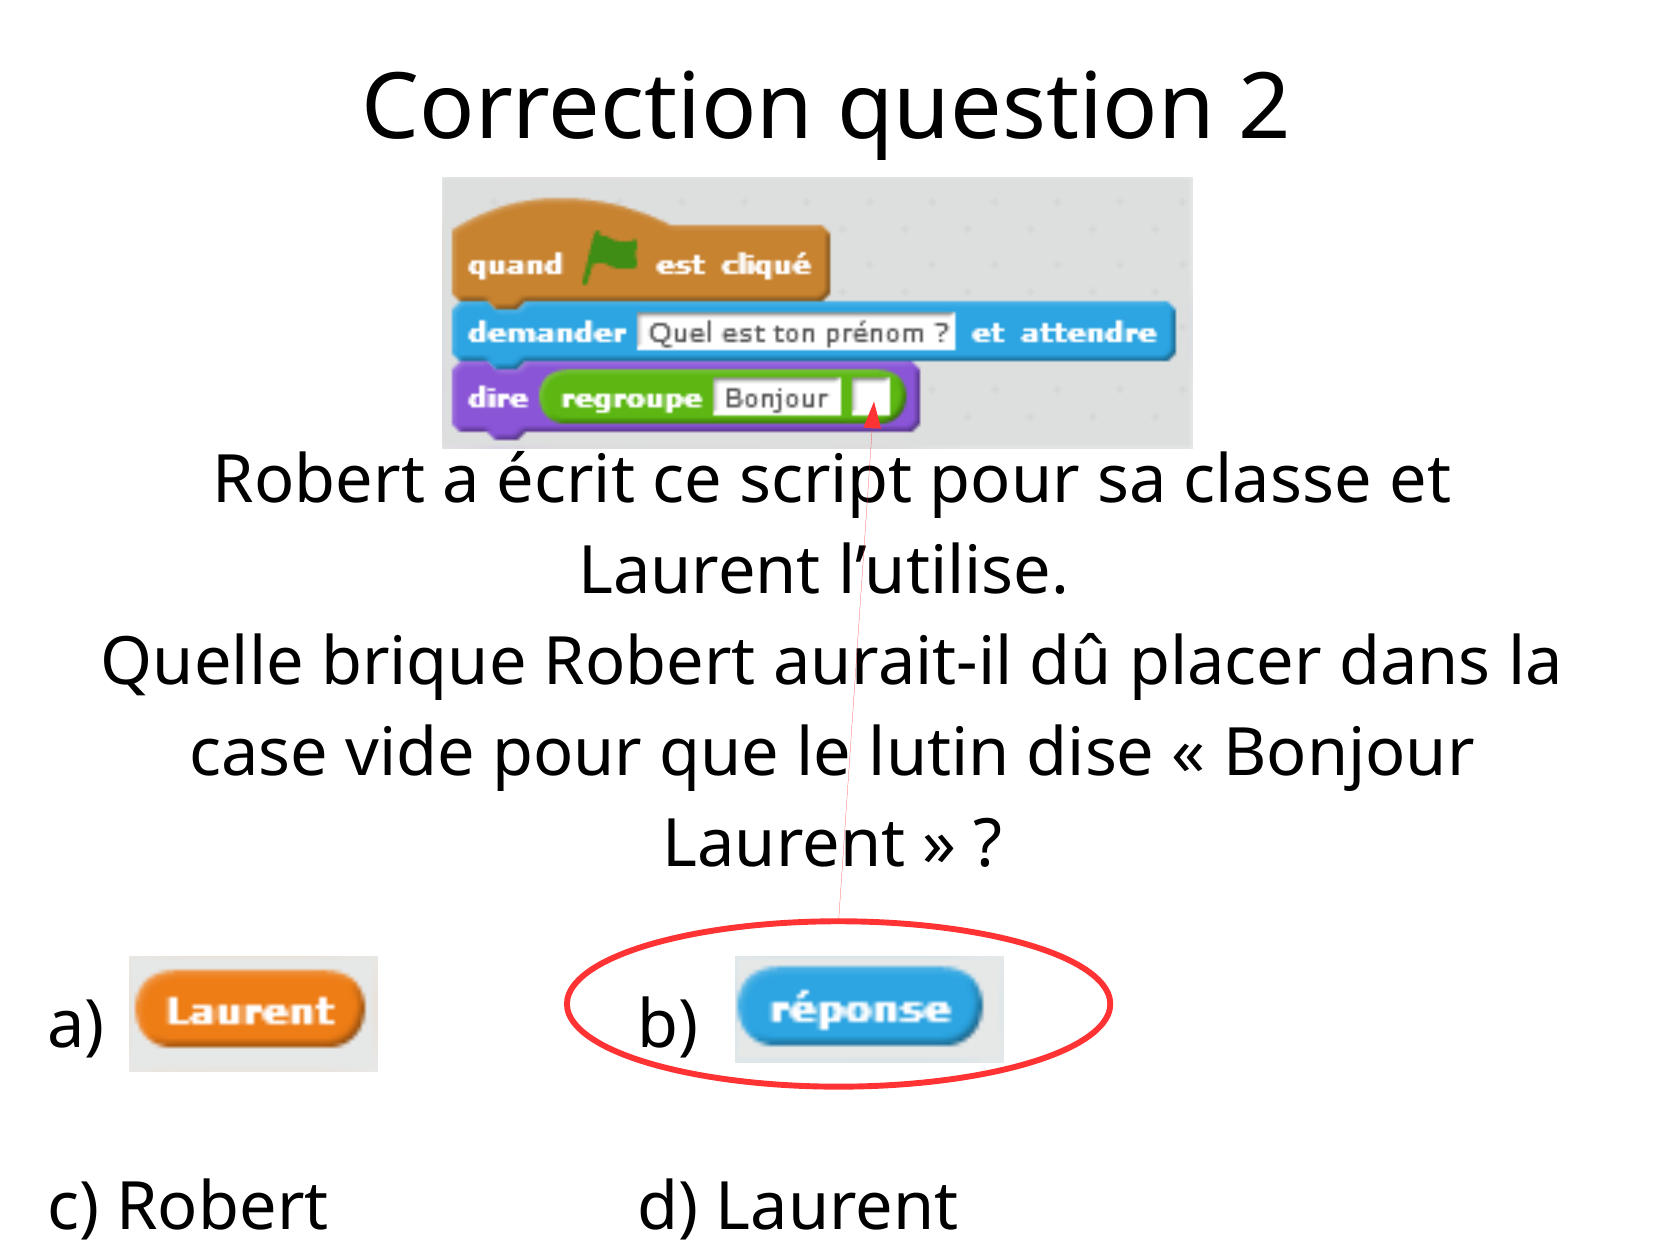

# Correction question 2
Robert a écrit ce script pour sa classe et
Laurent l’utilise.
Quelle brique Robert aurait-il dû placer dans la case vide pour que le lutin dise « Bonjour Laurent » ?
a)								b)
c) Robert 				d) Laurent